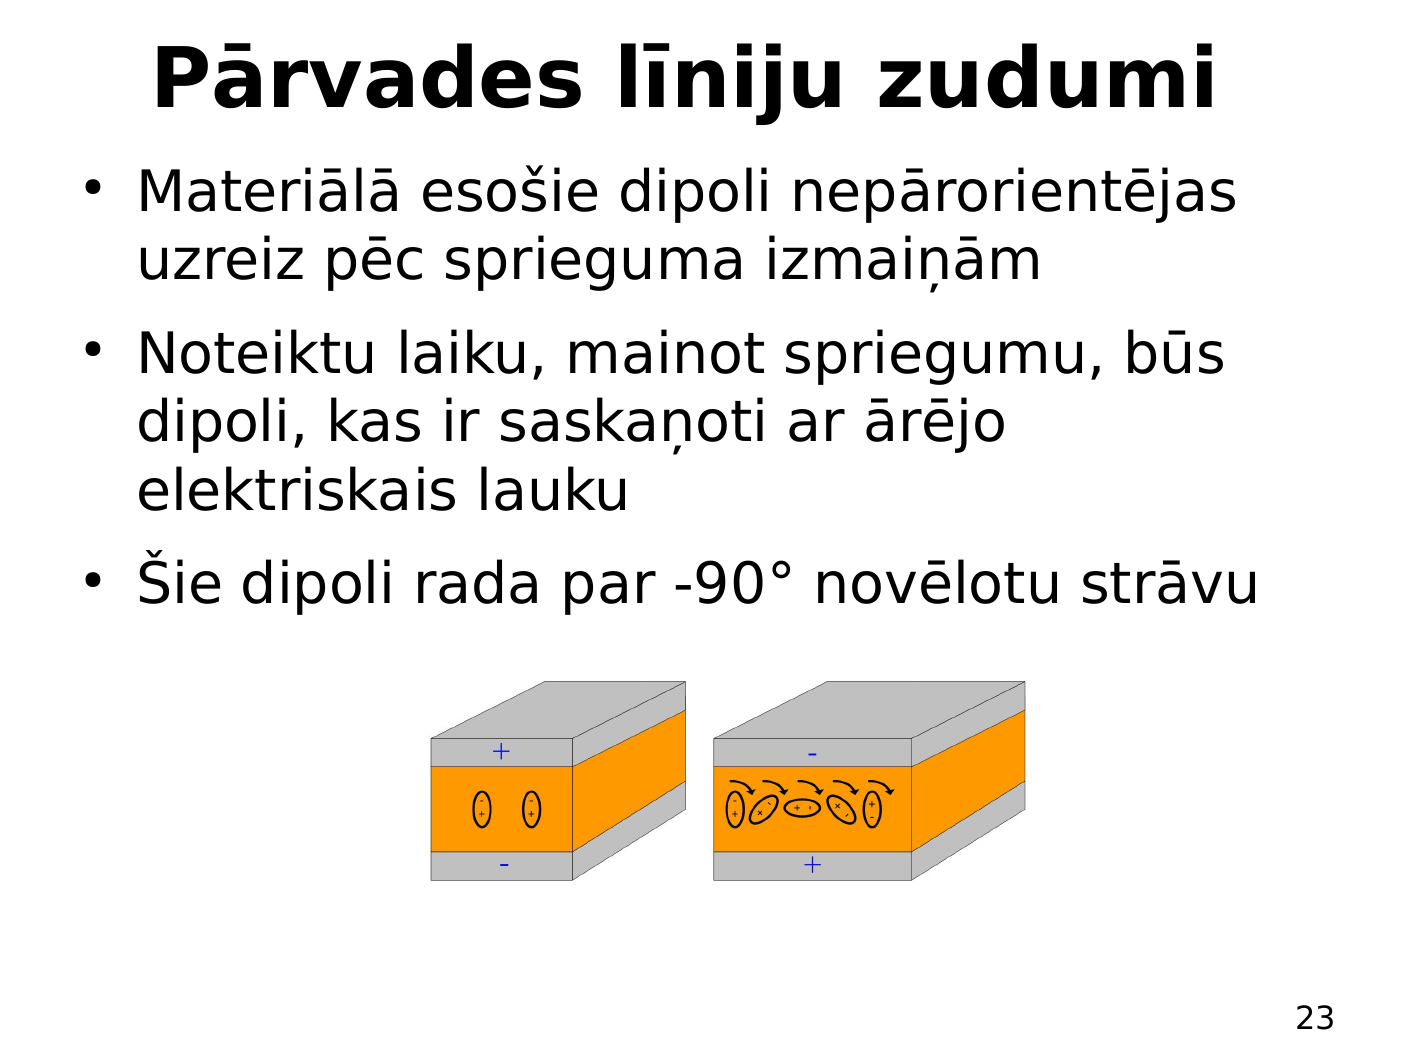

# Pārvades līniju zudumi
Materiālā esošie dipoli nepārorientējas uzreiz pēc sprieguma izmaiņām
Noteiktu laiku, mainot spriegumu, būs dipoli, kas ir saskaņoti ar ārējo elektriskais lauku
Šie dipoli rada par -90° novēlotu strāvu